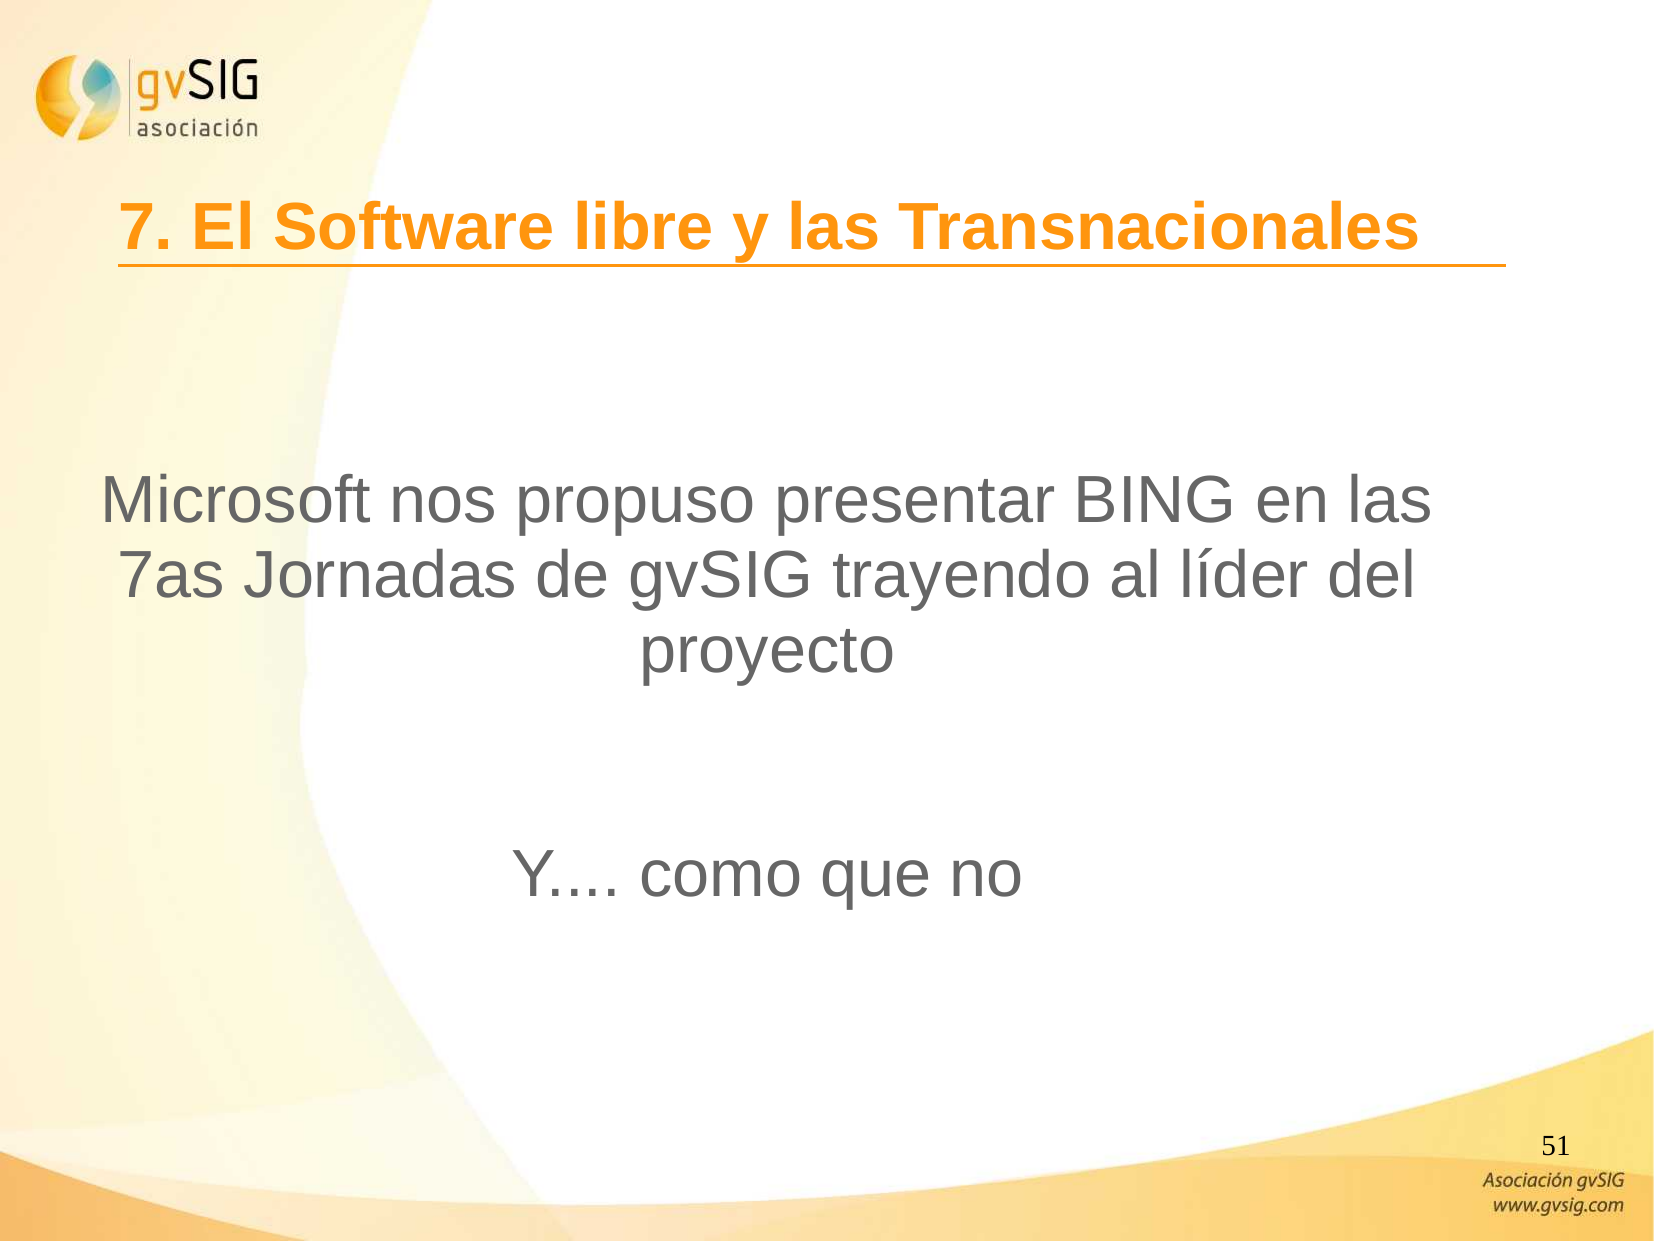

# 7. El Software libre y las Transnacionales
Microsoft nos propuso presentar BING en las 7as Jornadas de gvSIG trayendo al líder del proyecto
Y.... como que no
51